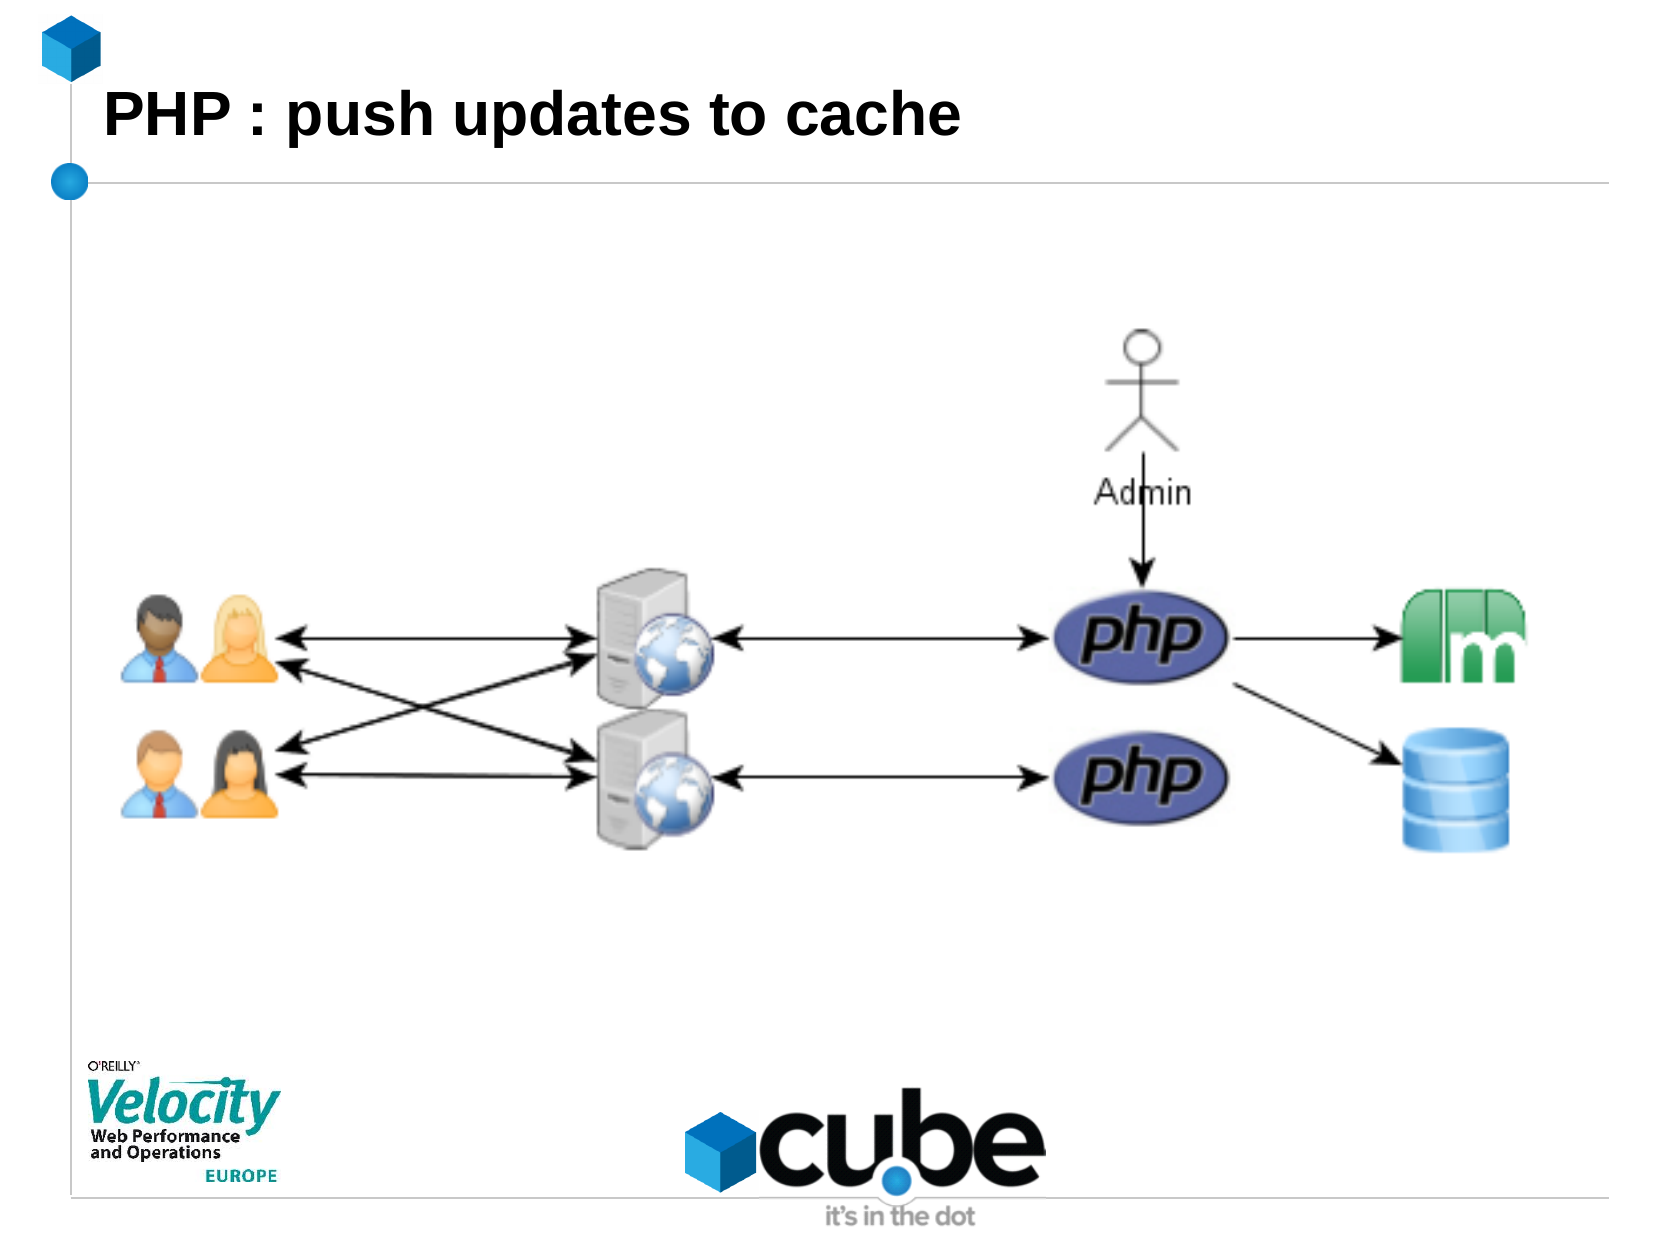

# PHP : push updates to cache